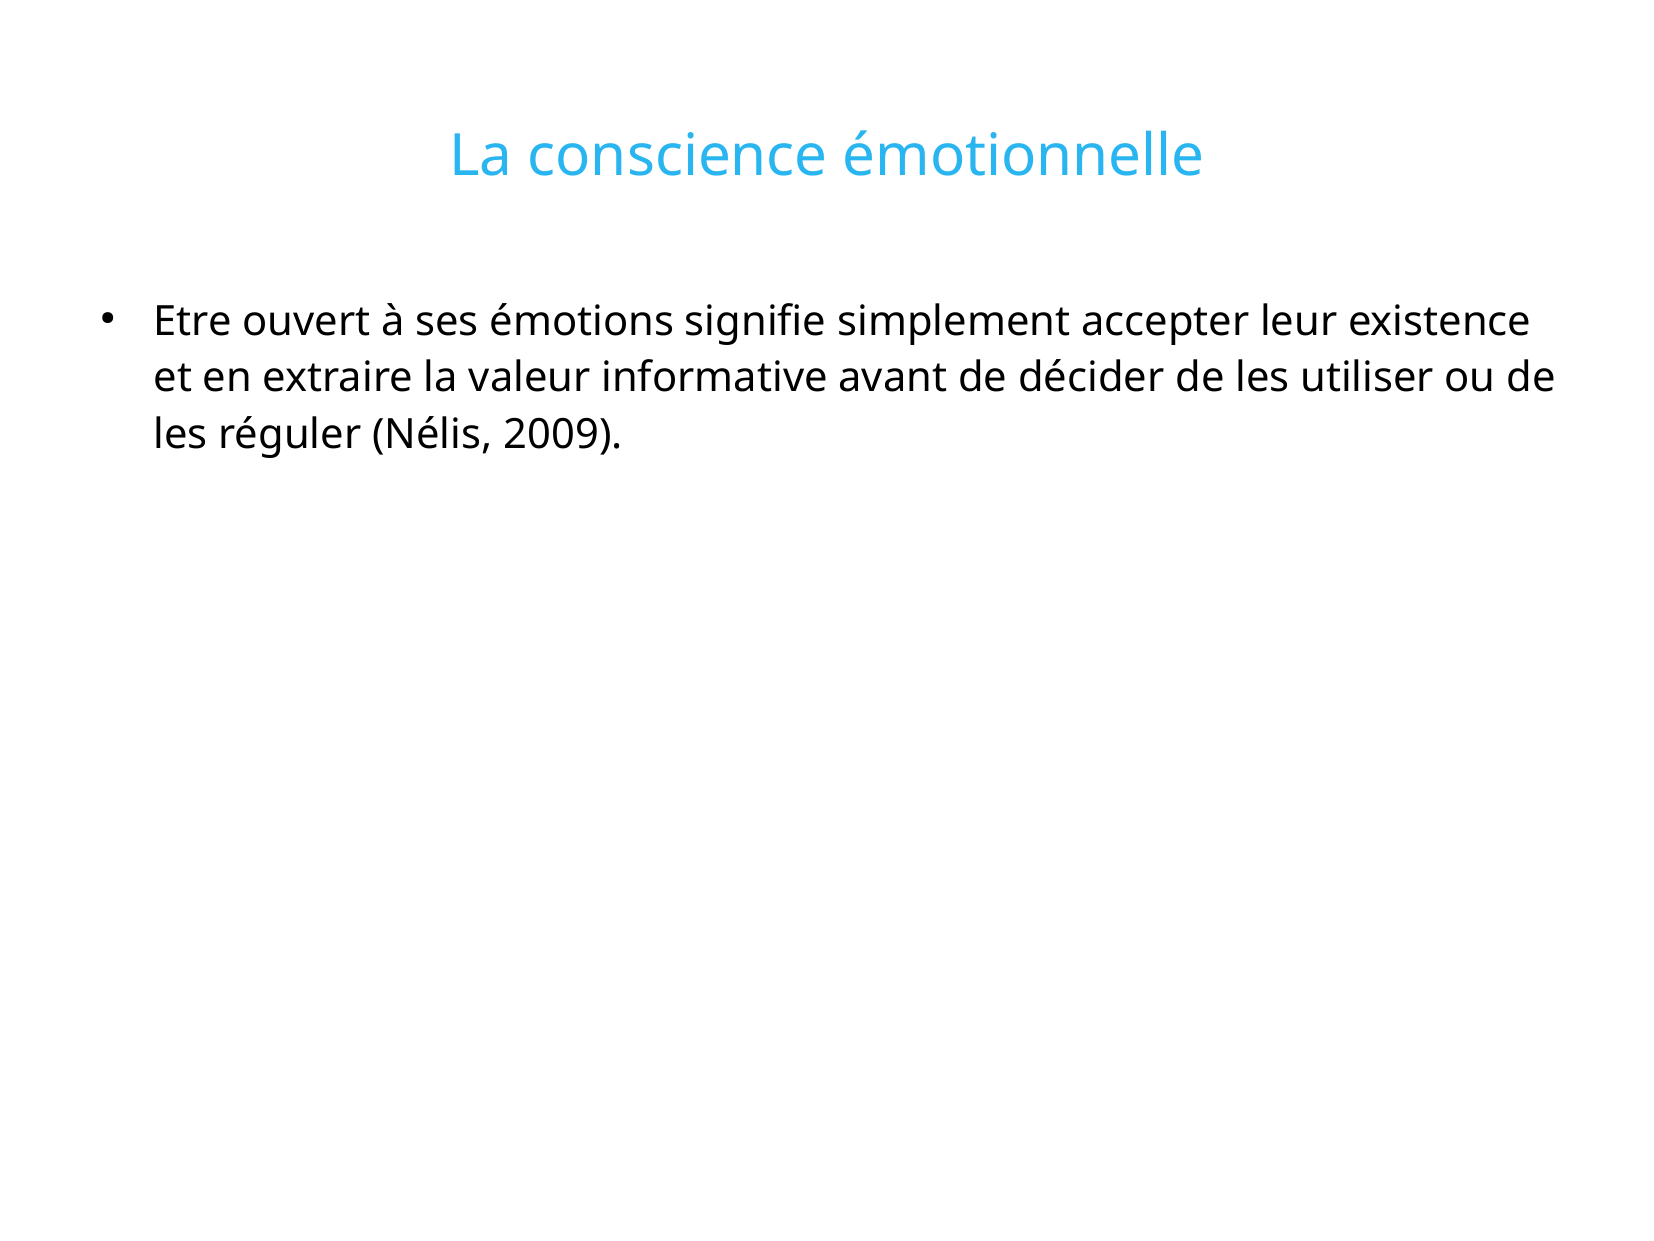

# La conscience émotionnelle
Etre ouvert à ses émotions signifie simplement accepter leur existence et en extraire la valeur informative avant de décider de les utiliser ou de les réguler (Nélis, 2009).